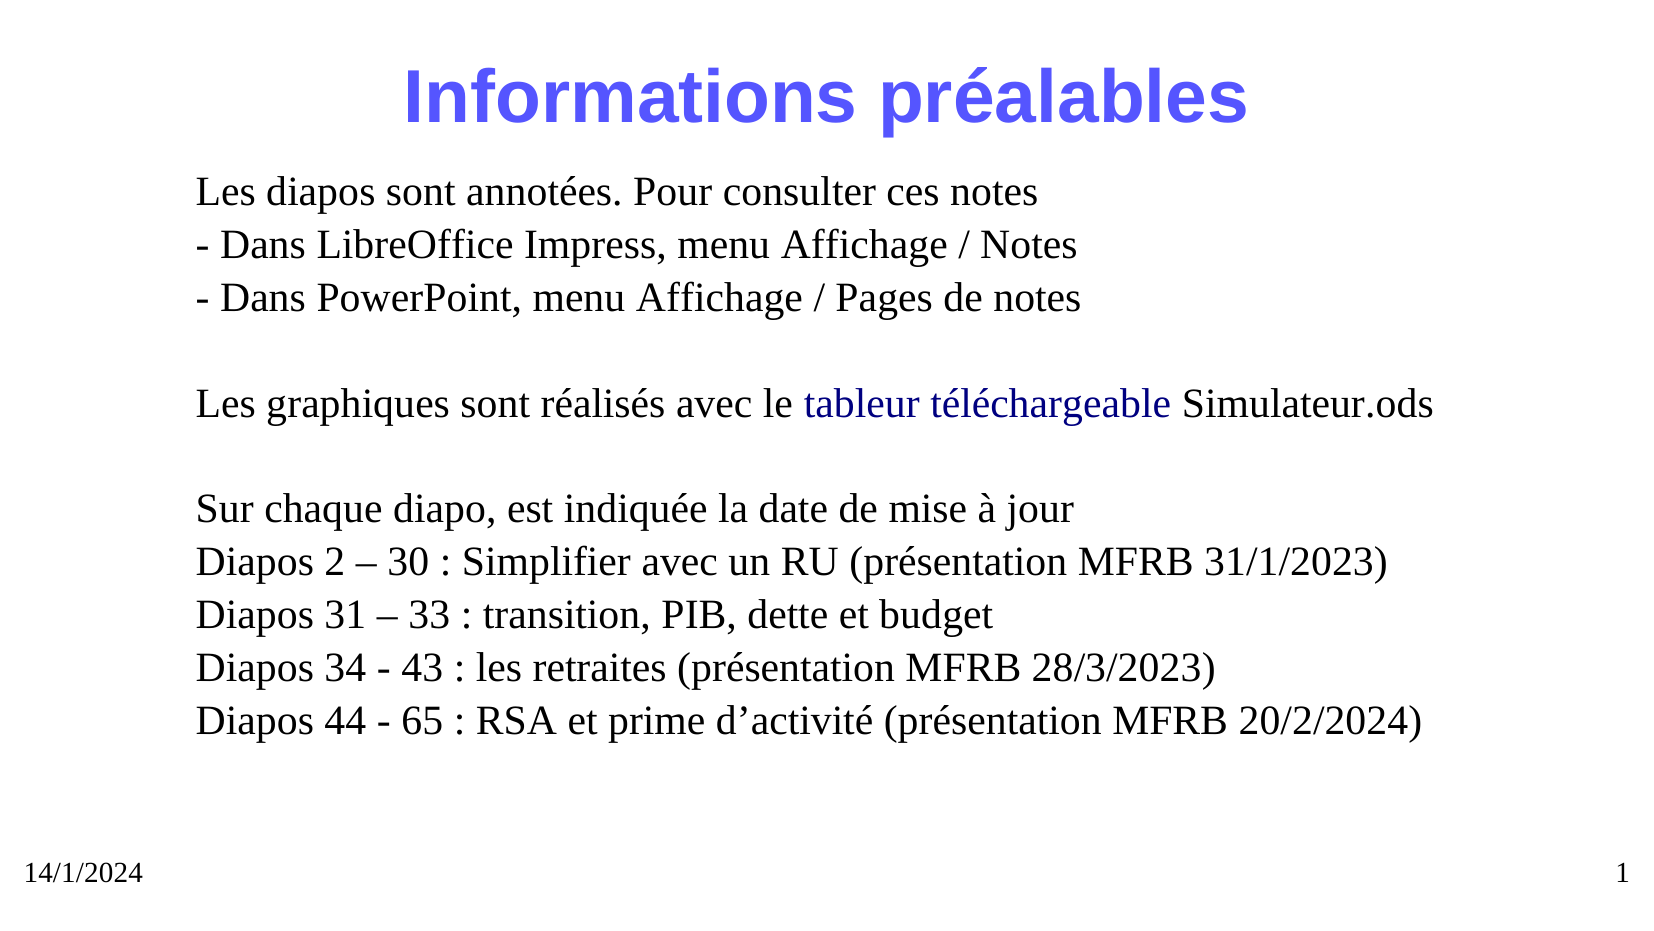

# Informations préalables
Les diapos sont annotées. Pour consulter ces notes
- Dans LibreOffice Impress, menu Affichage / Notes
- Dans PowerPoint, menu Affichage / Pages de notes
Les graphiques sont réalisés avec le tableur téléchargeable Simulateur.ods
Sur chaque diapo, est indiquée la date de mise à jour
Diapos 2 – 30 : Simplifier avec un RU (présentation MFRB 31/1/2023)
Diapos 31 – 33 : transition, PIB, dette et budget
Diapos 34 - 43 : les retraites (présentation MFRB 28/3/2023)
Diapos 44 - 65 : RSA et prime d’activité (présentation MFRB 20/2/2024)
14/1/2024
1